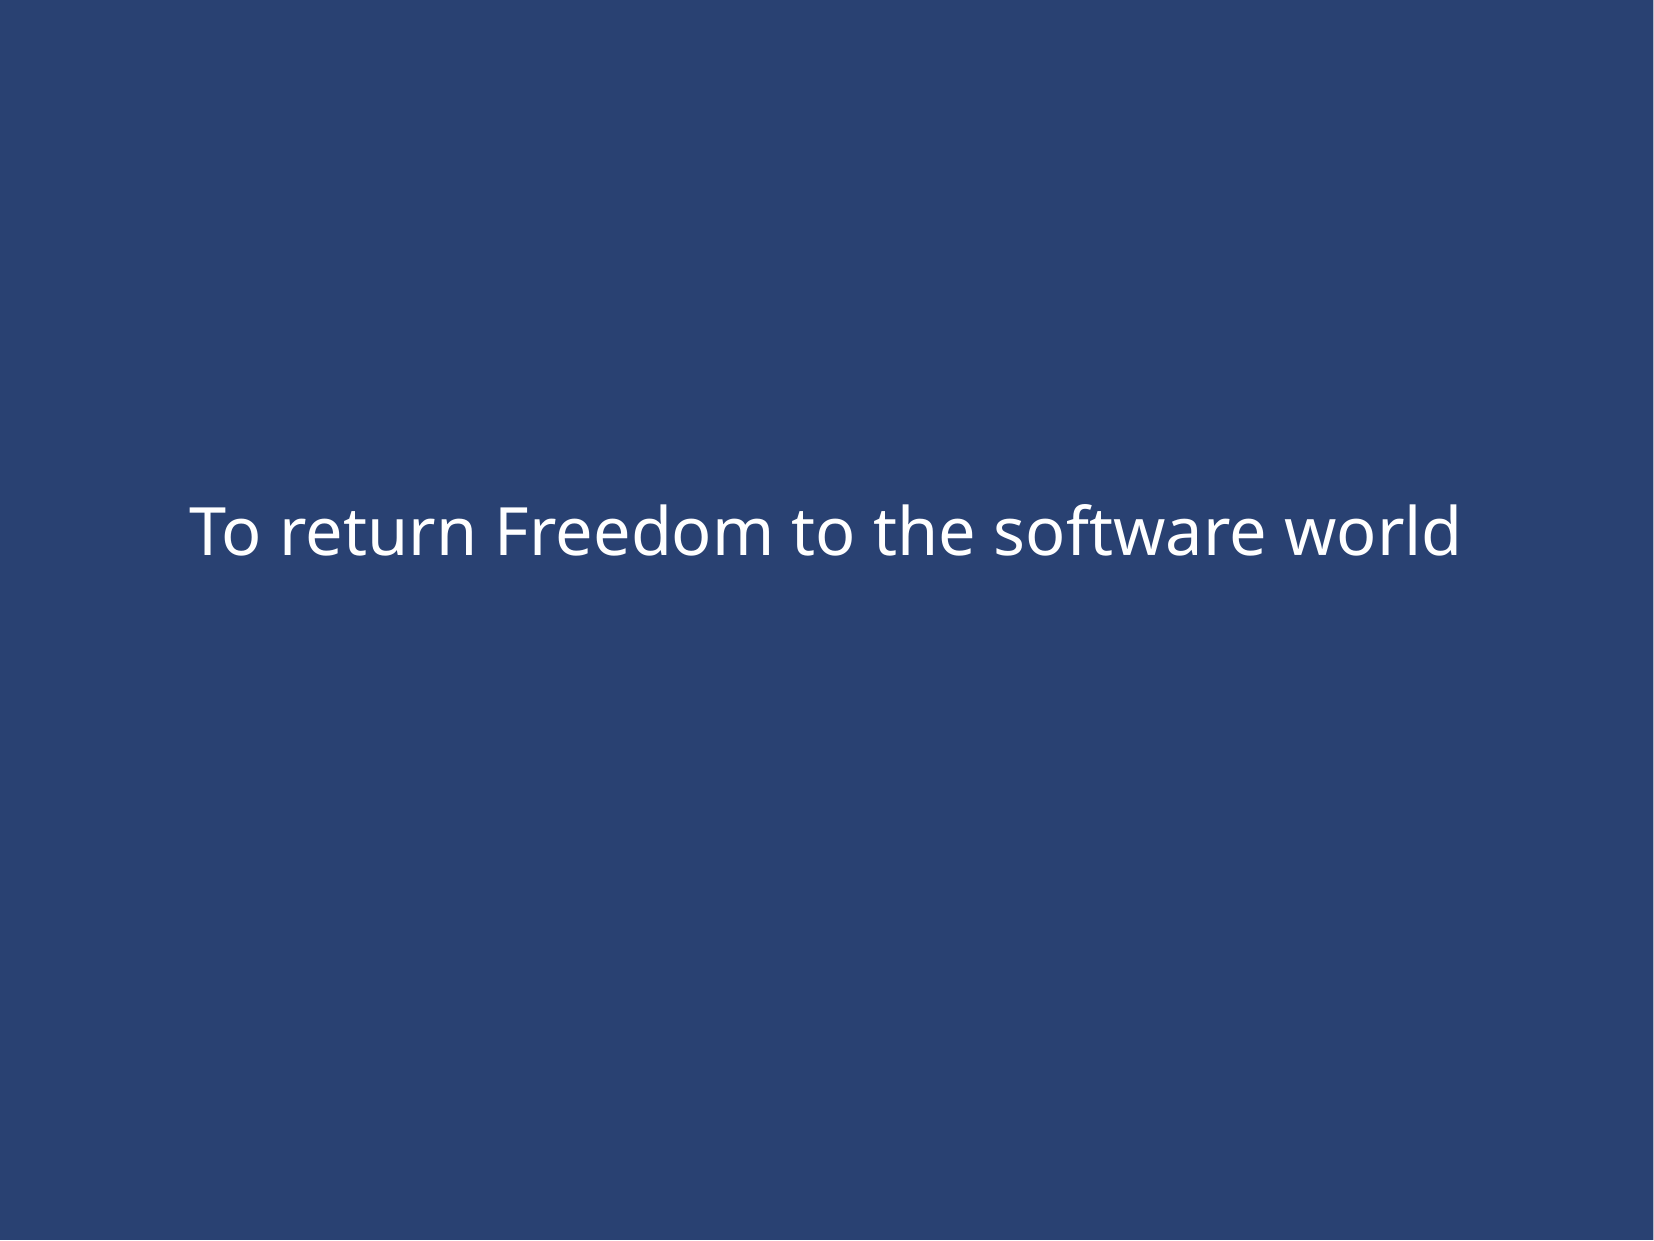

# To return Freedom to the software world